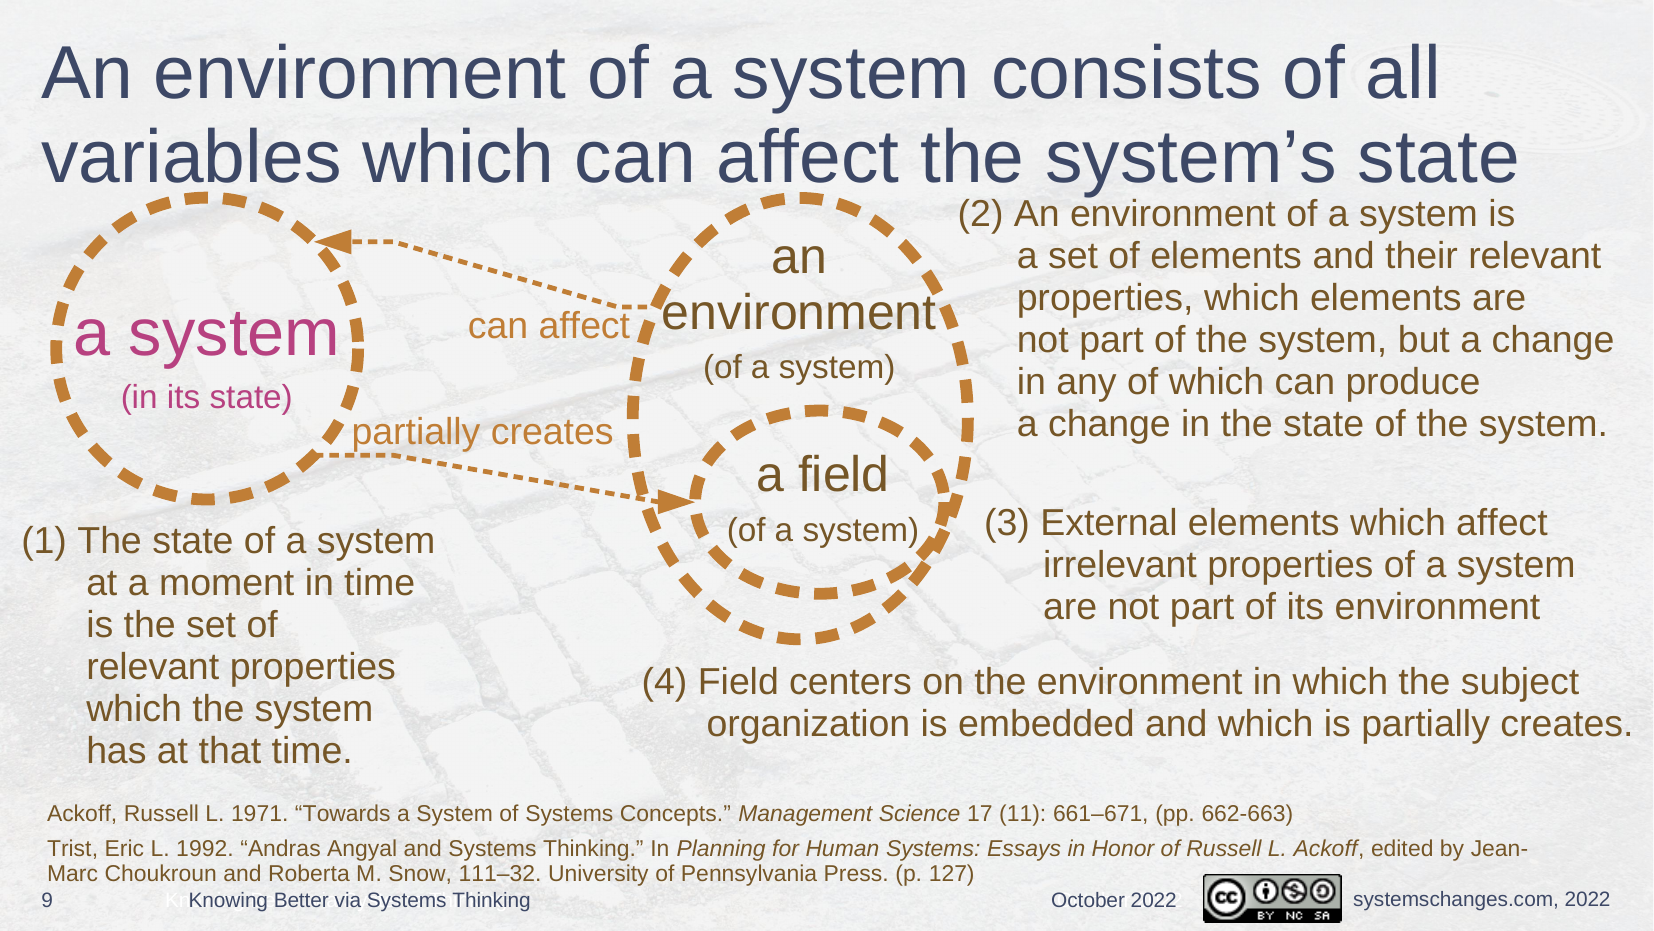

# An environment of a system consists of all variables which can affect the system’s state
(2) An environment of a system is
a set of elements and their relevant properties, which elements are
not part of the system, but a change in any of which can produce
a change in the state of the system.
an environment
(of a system)
a system
(in its state)
can affect
partially creates
a field
(of a system)
(3) External elements which affect irrelevant properties of a system are not part of its environment
(1) The state of a system
at a moment in time
is the set of
relevant properties
which the system
has at that time.
(4) Field centers on the environment in which the subject organization is embedded and which is partially creates.
Ackoff, Russell L. 1971. “Towards a System of Systems Concepts.” Management Science 17 (11): 661–671, (pp. 662-663)
Trist, Eric L. 1992. “Andras Angyal and Systems Thinking.” In Planning for Human Systems: Essays in Honor of Russell L. Ackoff, edited by Jean-Marc Choukroun and Roberta M. Snow, 111–32. University of Pennsylvania Press. (p. 127)
Knowing Better via Systems Thinking
October 2022